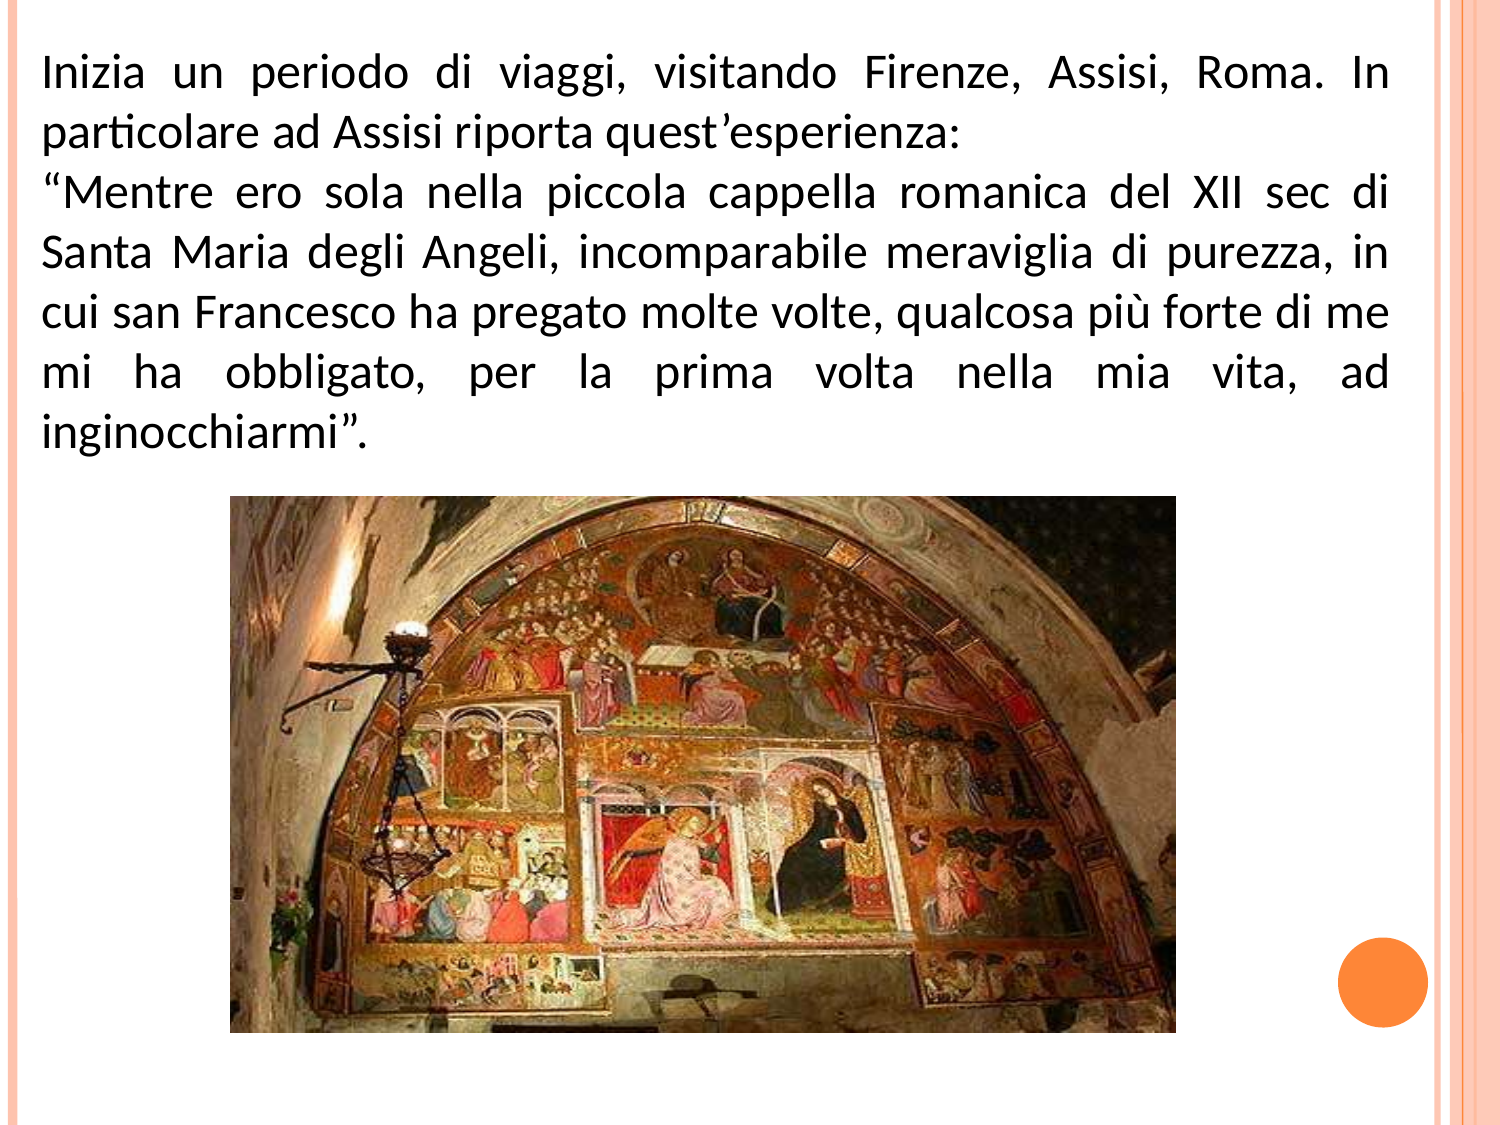

Inizia un periodo di viaggi, visitando Firenze, Assisi, Roma. In particolare ad Assisi riporta quest’esperienza:
“Mentre ero sola nella piccola cappella romanica del XII sec di Santa Maria degli Angeli, incomparabile meraviglia di purezza, in cui san Francesco ha pregato molte volte, qualcosa più forte di me mi ha obbligato, per la prima volta nella mia vita, ad inginocchiarmi”.